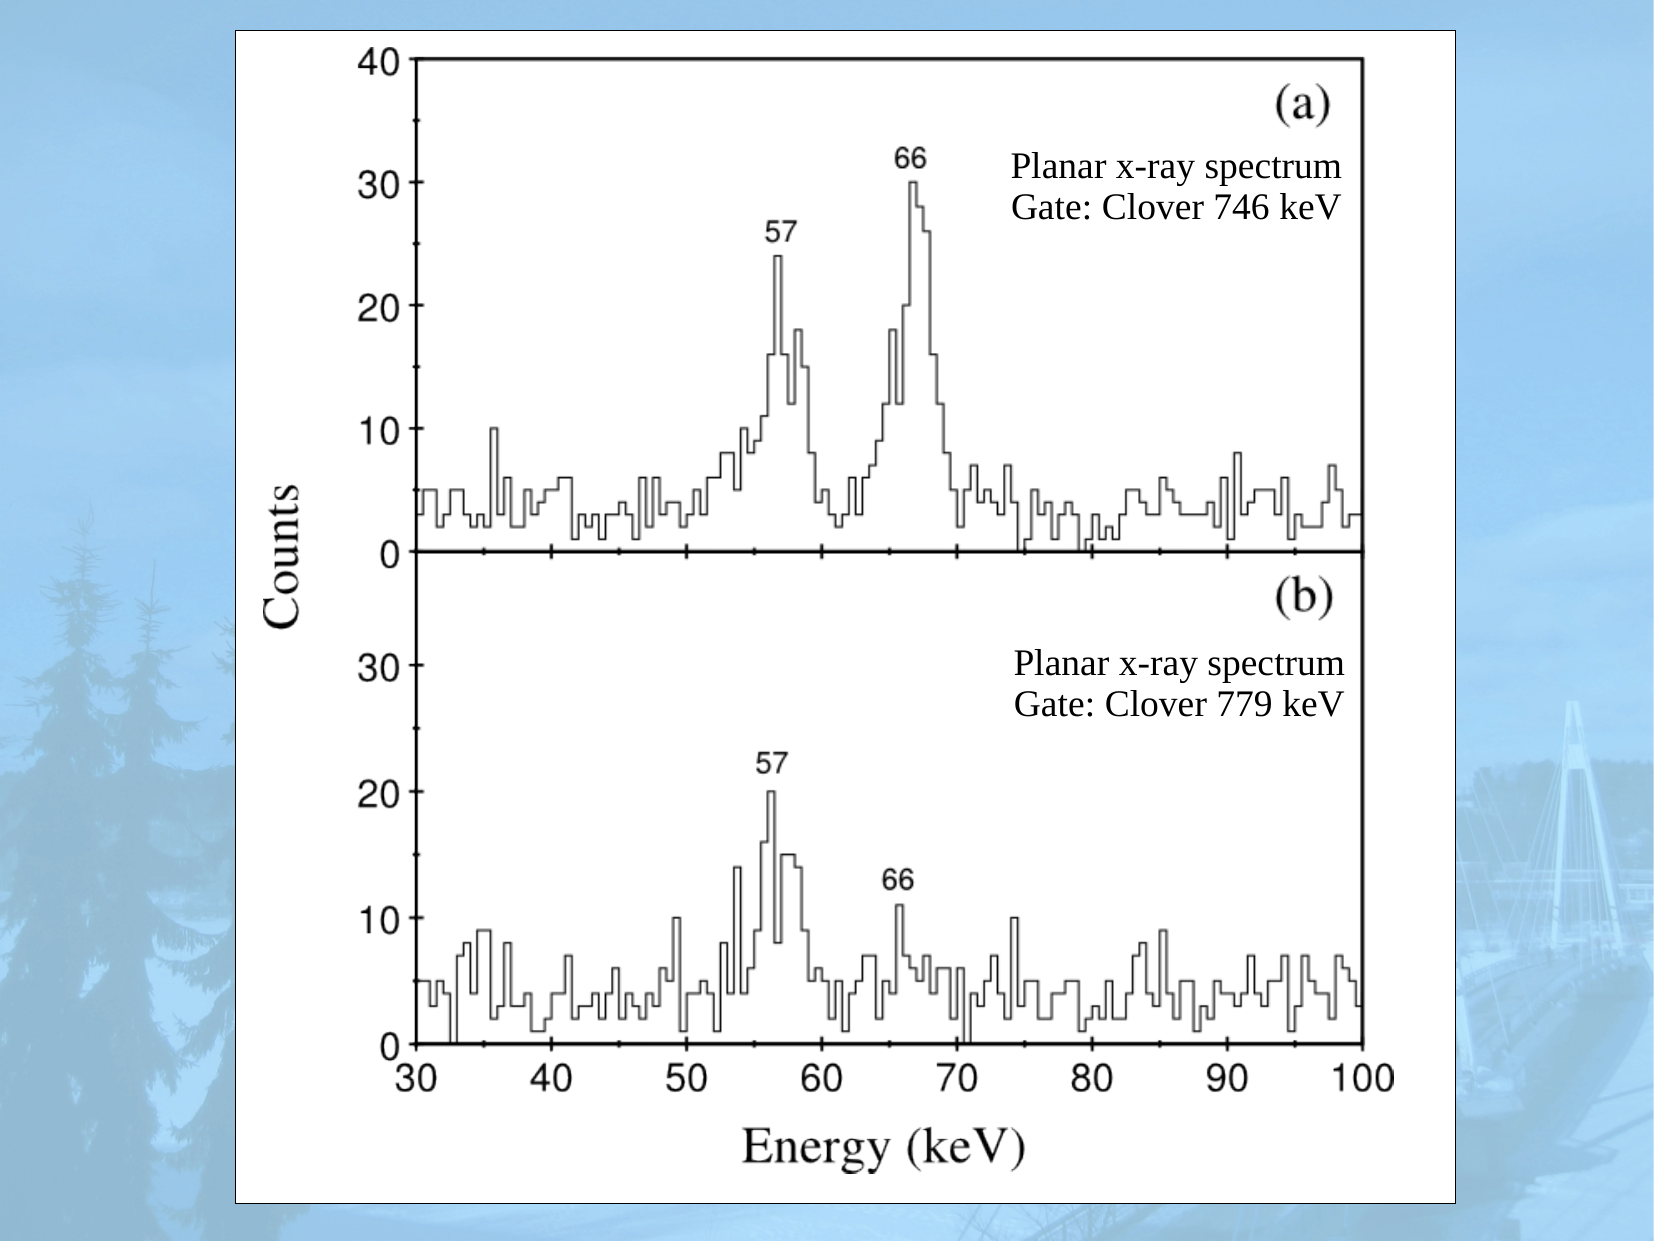

Planar x-ray spectrum
Gate: Clover 746 keV
Planar x-ray spectrum
Gate: Clover 779 keV